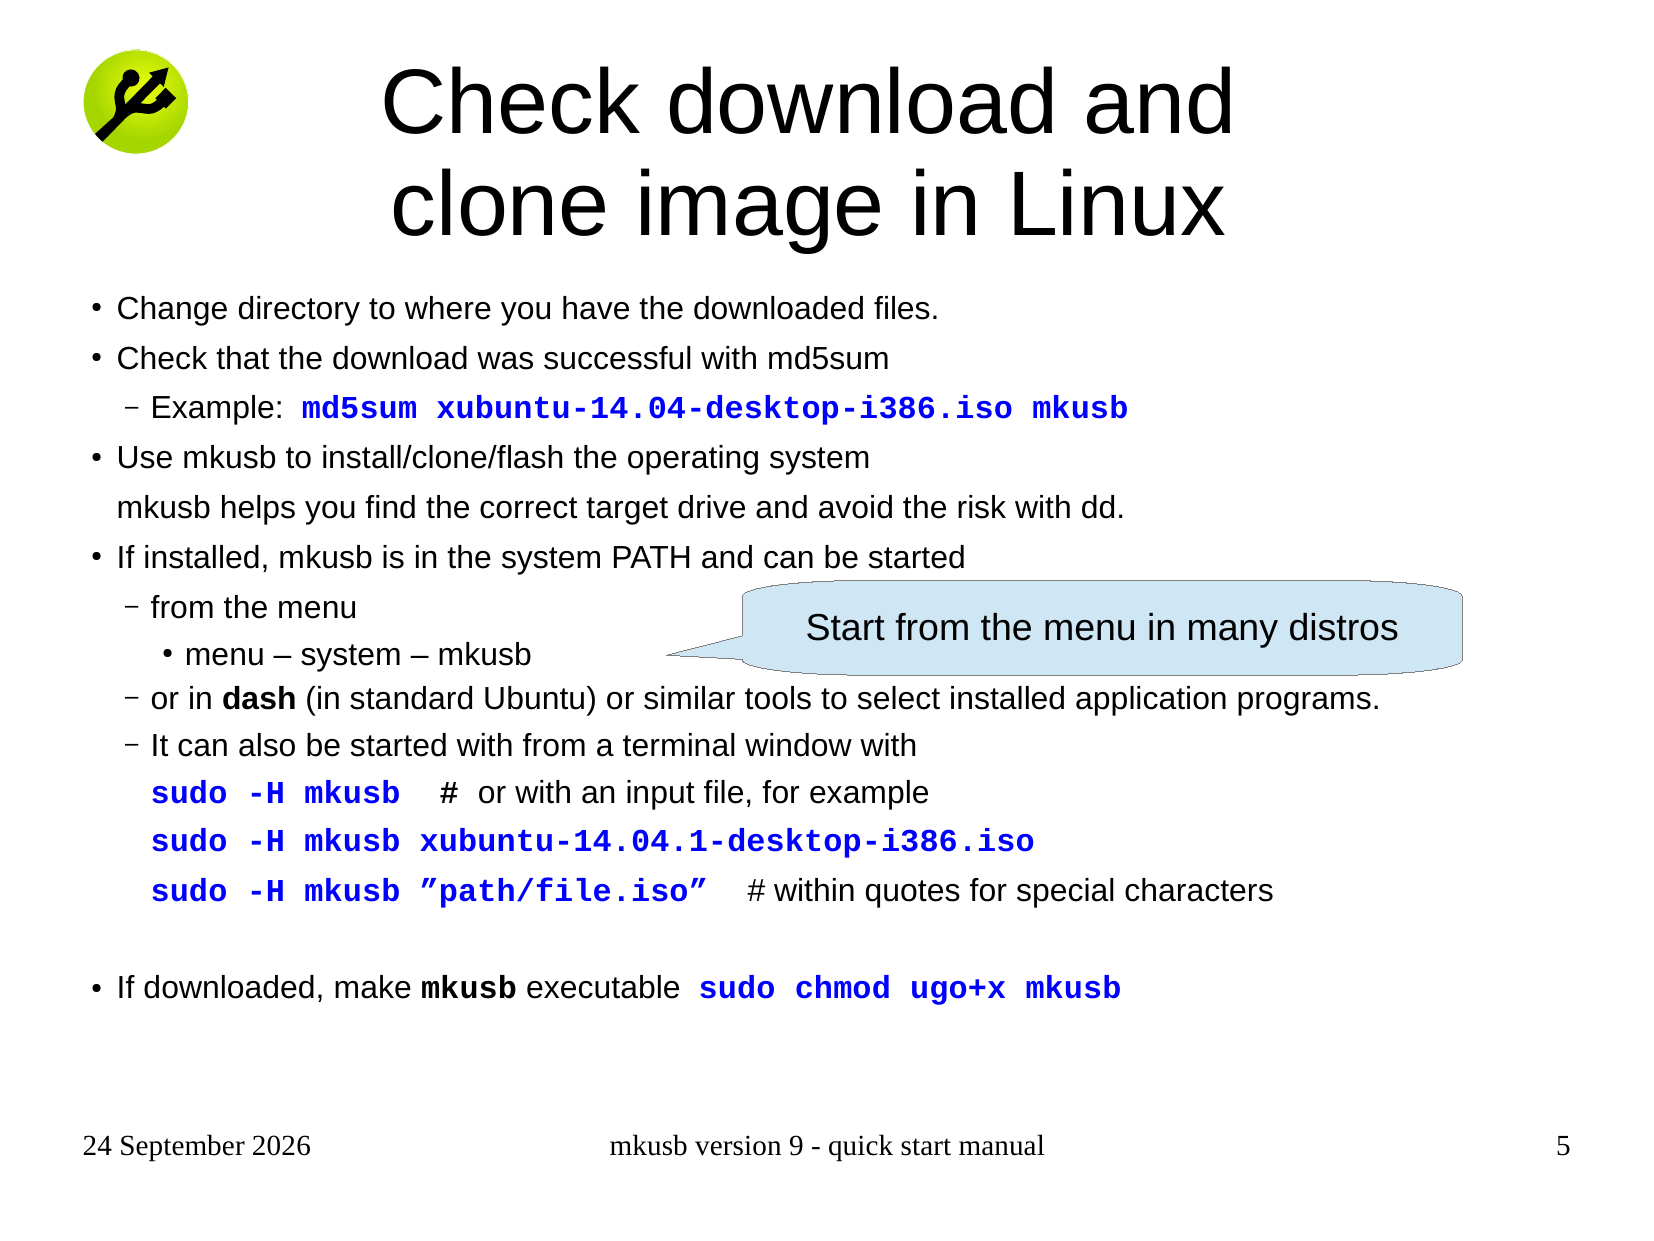

# Check download and clone image in Linux
Change directory to where you have the downloaded files.
Check that the download was successful with md5sum
Example: md5sum xubuntu-14.04-desktop-i386.iso mkusb
Use mkusb to install/clone/flash the operating system
mkusb helps you find the correct target drive and avoid the risk with dd.
If installed, mkusb is in the system PATH and can be started
from the menu
menu – system – mkusb
or in dash (in standard Ubuntu) or similar tools to select installed application programs.
It can also be started with from a terminal window with
sudo -H mkusb # or with an input file, for example
sudo -H mkusb xubuntu-14.04.1-desktop-i386.iso
sudo -H mkusb ”path/file.iso” # within quotes for special characters
If downloaded, make mkusb executable sudo chmod ugo+x mkusb
Start from the menu in many distros
mkusb version 9 - quick start manual
5